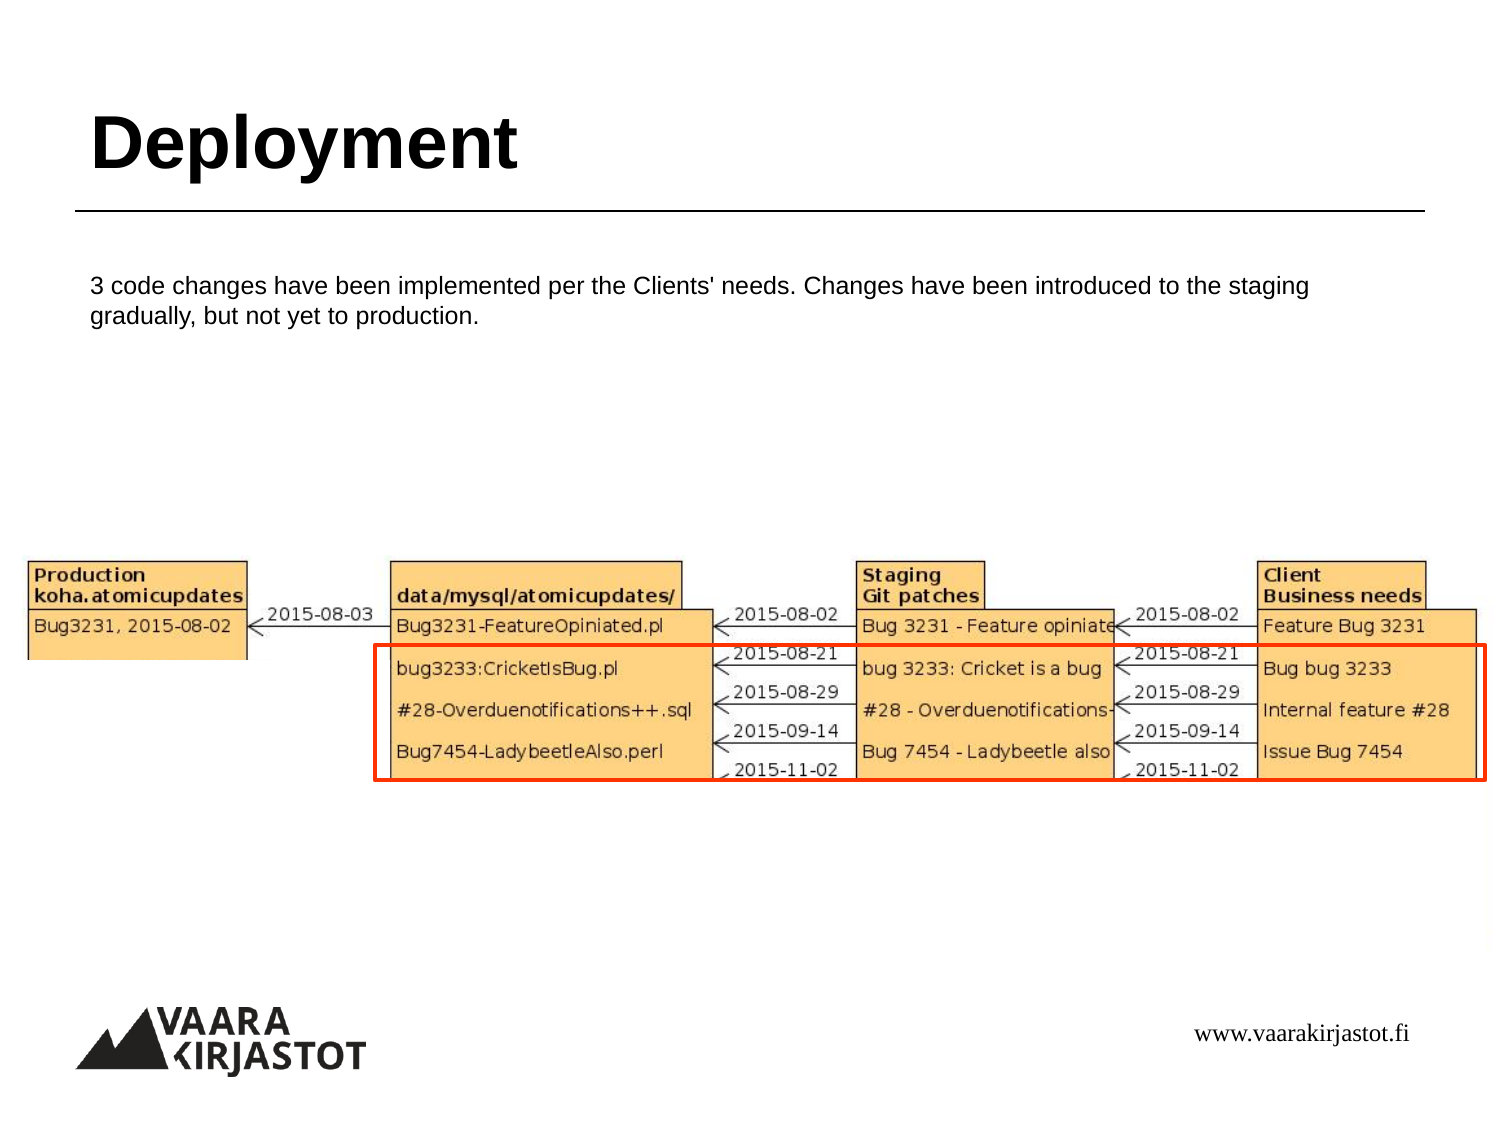

# Deployment
3 code changes have been implemented per the Clients' needs. Changes have been introduced to the staging gradually, but not yet to production.
www.vaarakirjastot.fi